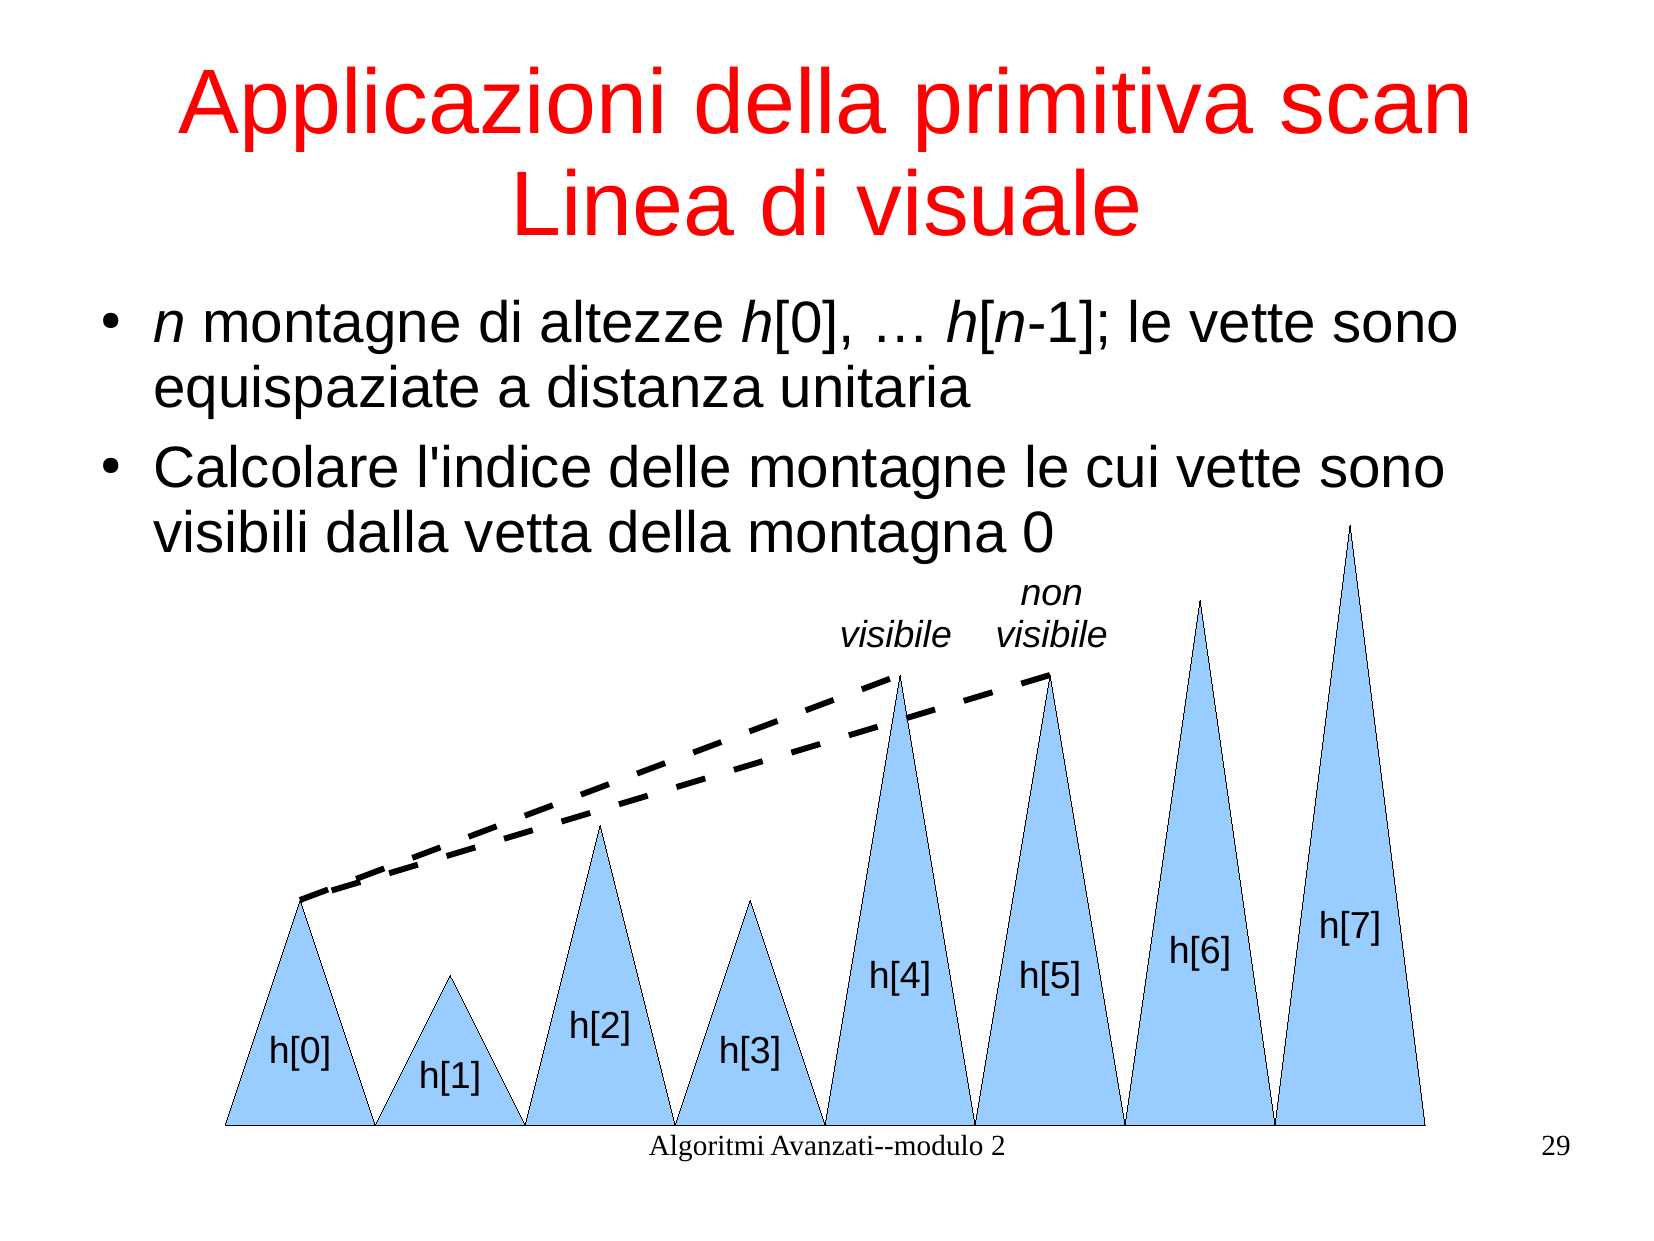

# Applicazioni della primitiva scan Linea di visuale
n montagne di altezze h[0], … h[n-1]; le vette sono equispaziate a distanza unitaria
Calcolare l'indice delle montagne le cui vette sono visibili dalla vetta della montagna 0
h[7]
non
visibile
h[6]
visibile
h[4]
h[5]
h[2]
h[0]
h[3]
h[1]
Algoritmi Avanzati--modulo 2
29